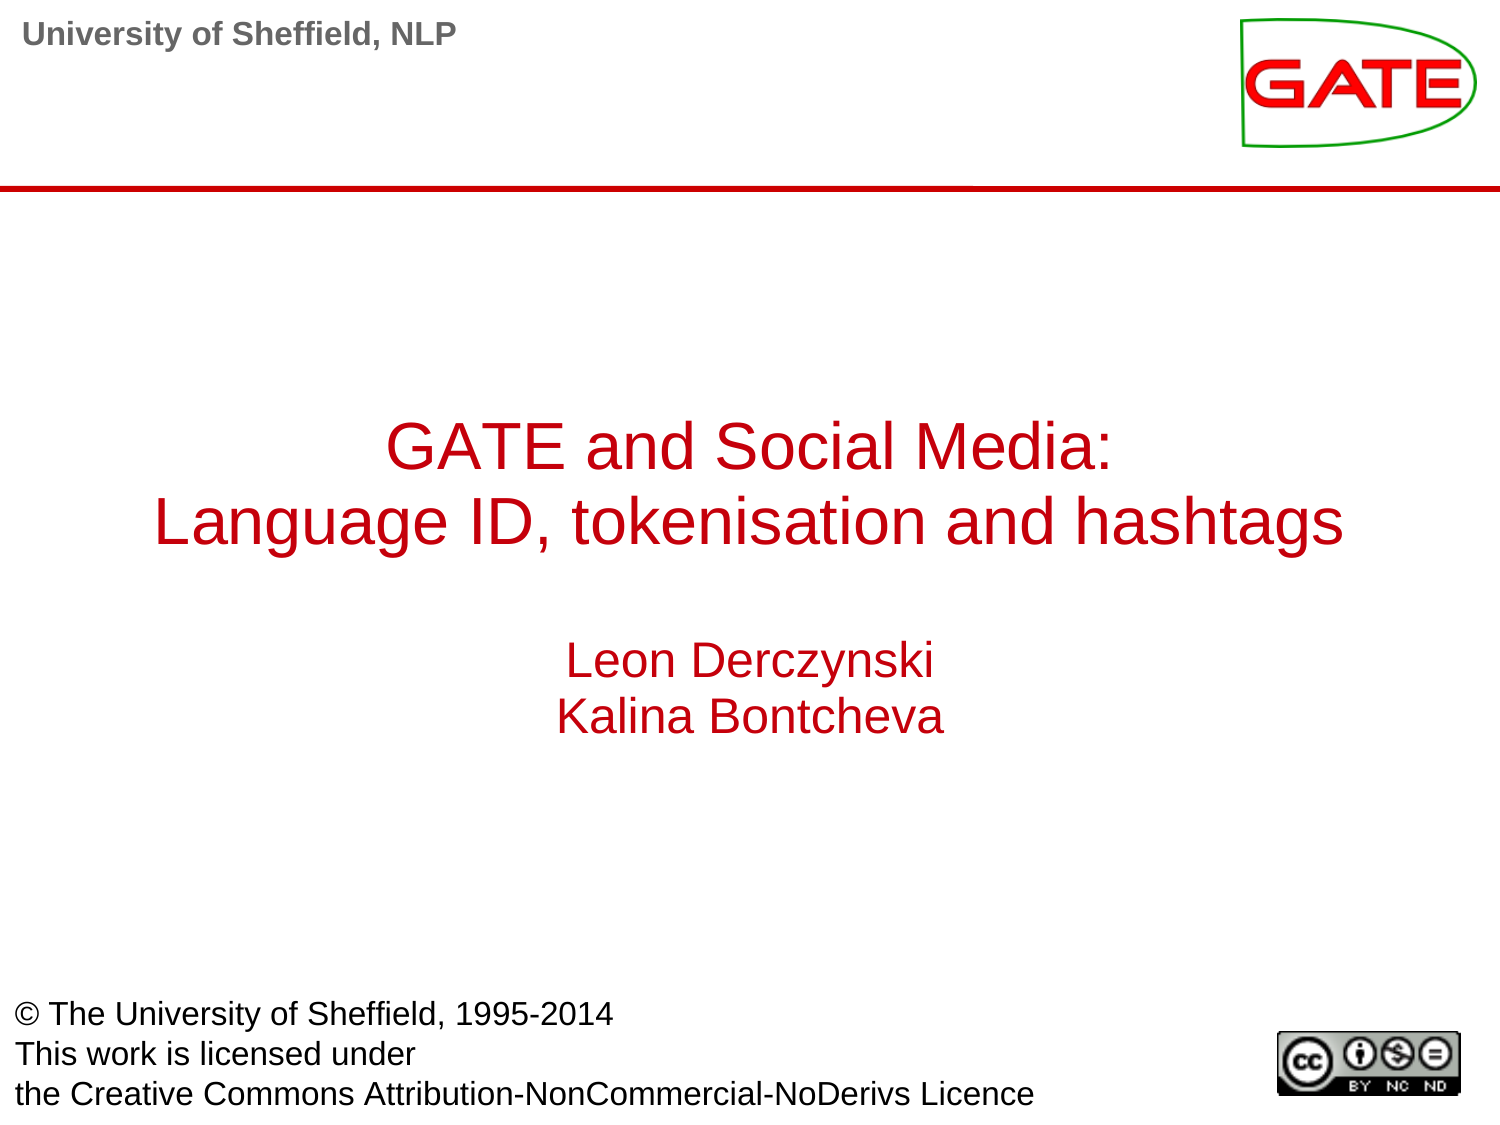

GATE and Social Media:
Language ID, tokenisation and hashtags
Leon Derczynski
Kalina Bontcheva
© The University of Sheffield, 1995-2014
This work is licensed under
the Creative Commons Attribution-NonCommercial-NoDerivs Licence